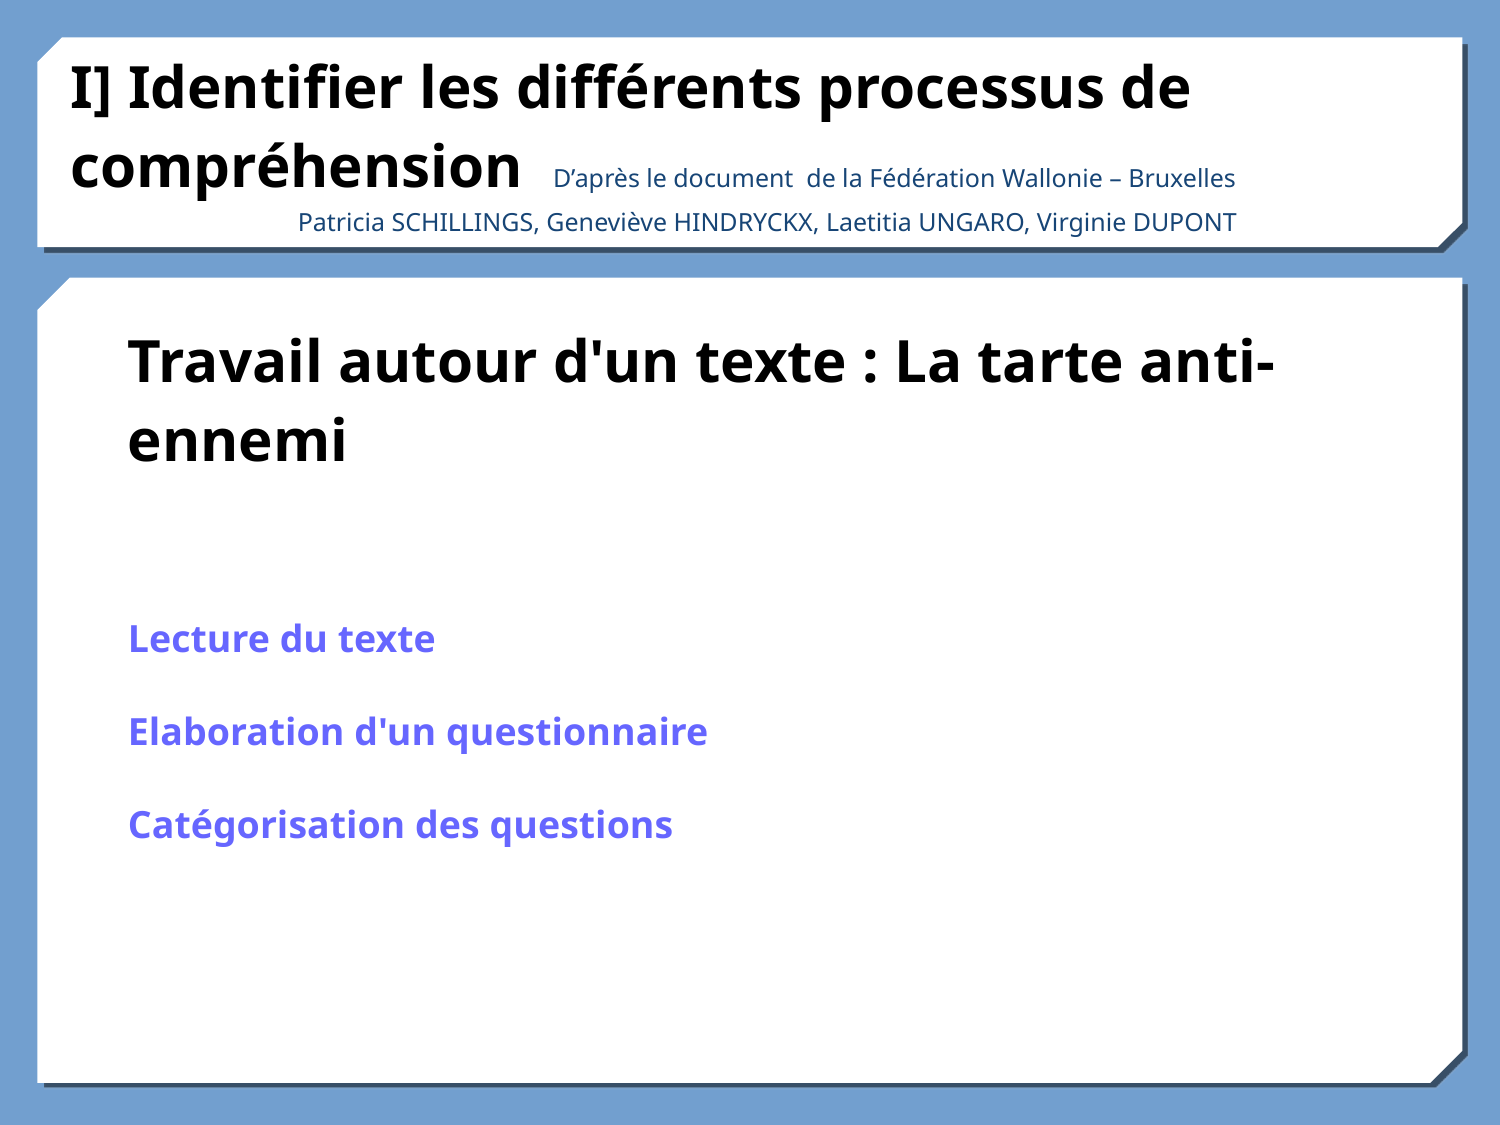

# I] Identifier les différents processus de compréhension D’après le document de la Fédération Wallonie – Bruxelles Patricia SCHILLINGS, Geneviève HINDRYCKX, Laetitia UNGARO, Virginie DUPONT
Travail autour d'un texte : La tarte anti-ennemi
Lecture du texte
Elaboration d'un questionnaire
Catégorisation des questions